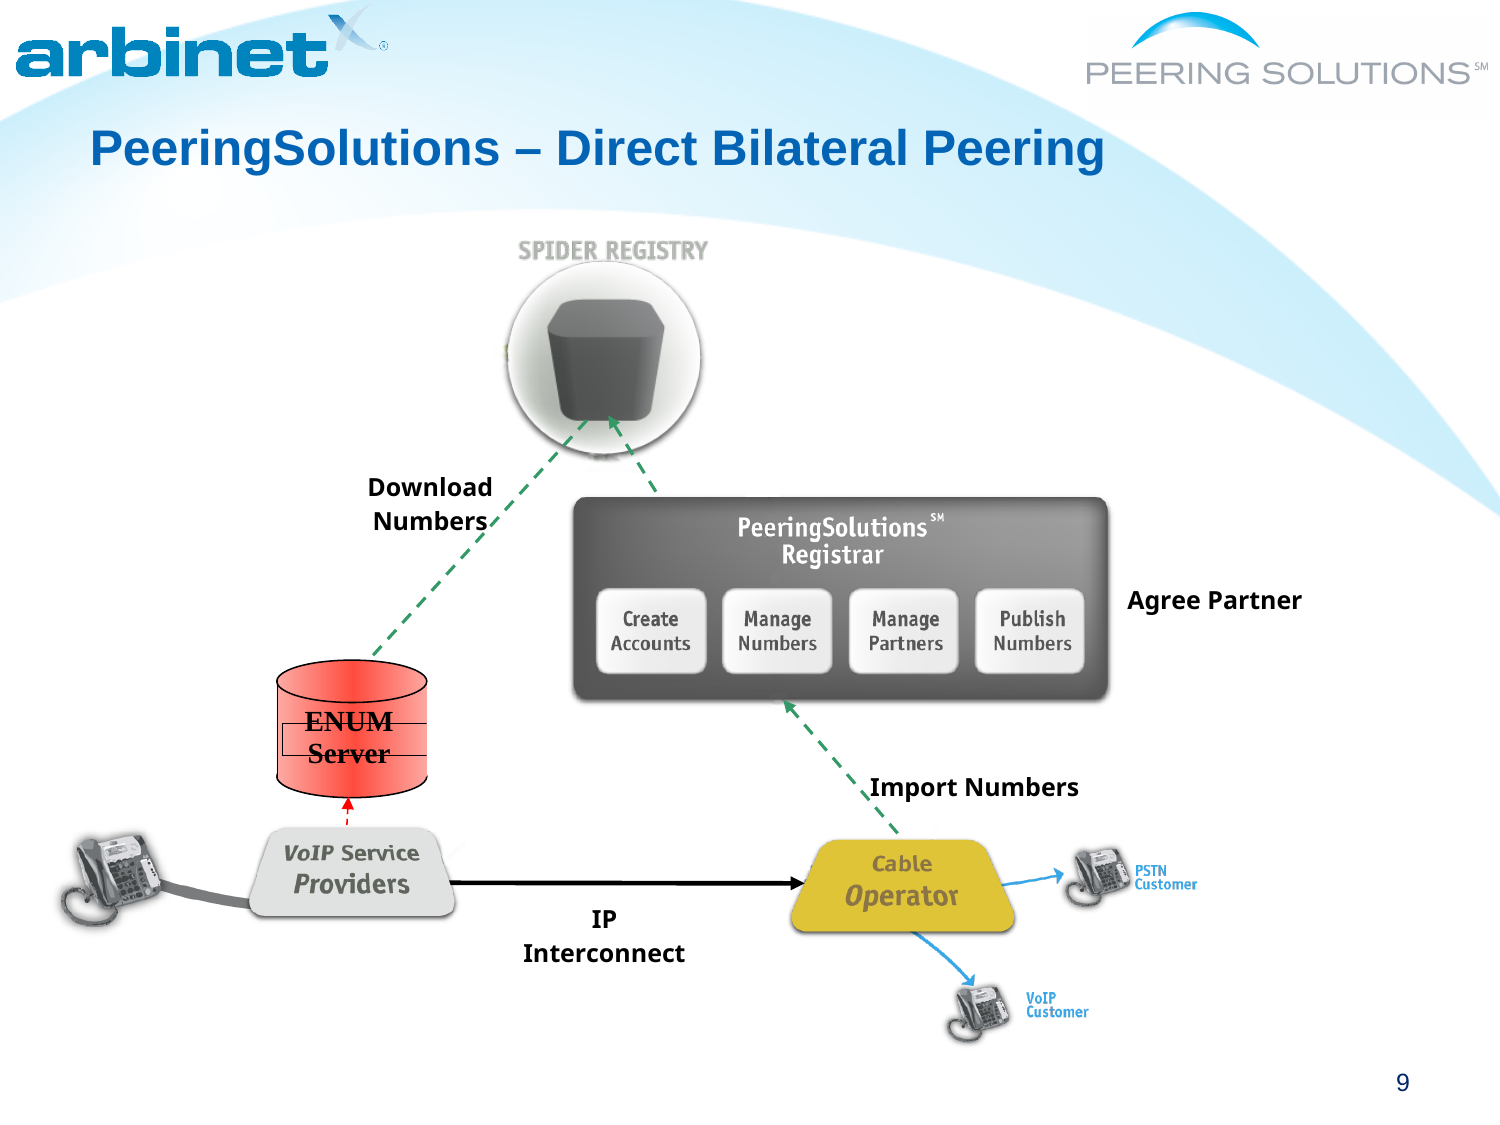

# PeeringSolutions – Direct Bilateral Peering
Download
Numbers
Agree Partner
ENUM
Server
Import Numbers
IP
Interconnect
9